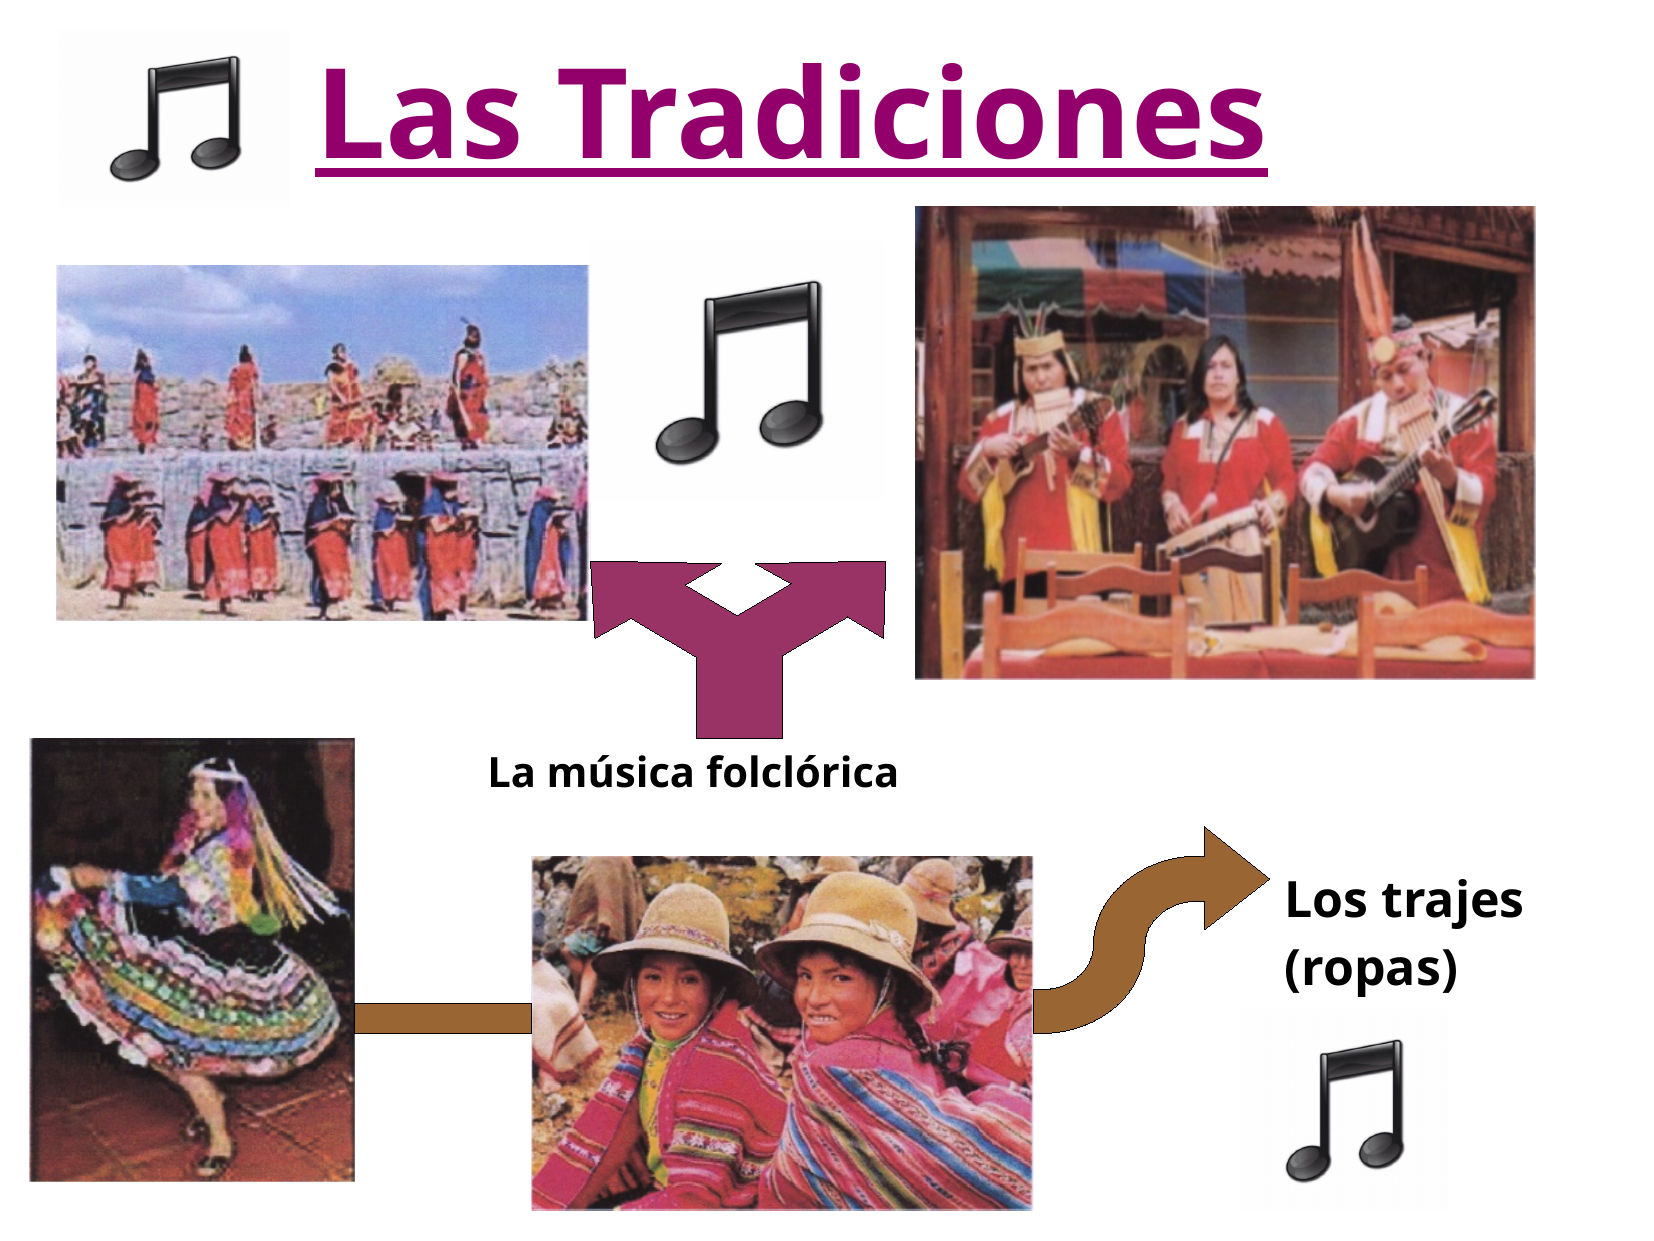

Las Tradiciones
La música folclórica
Los trajes
(ropas)